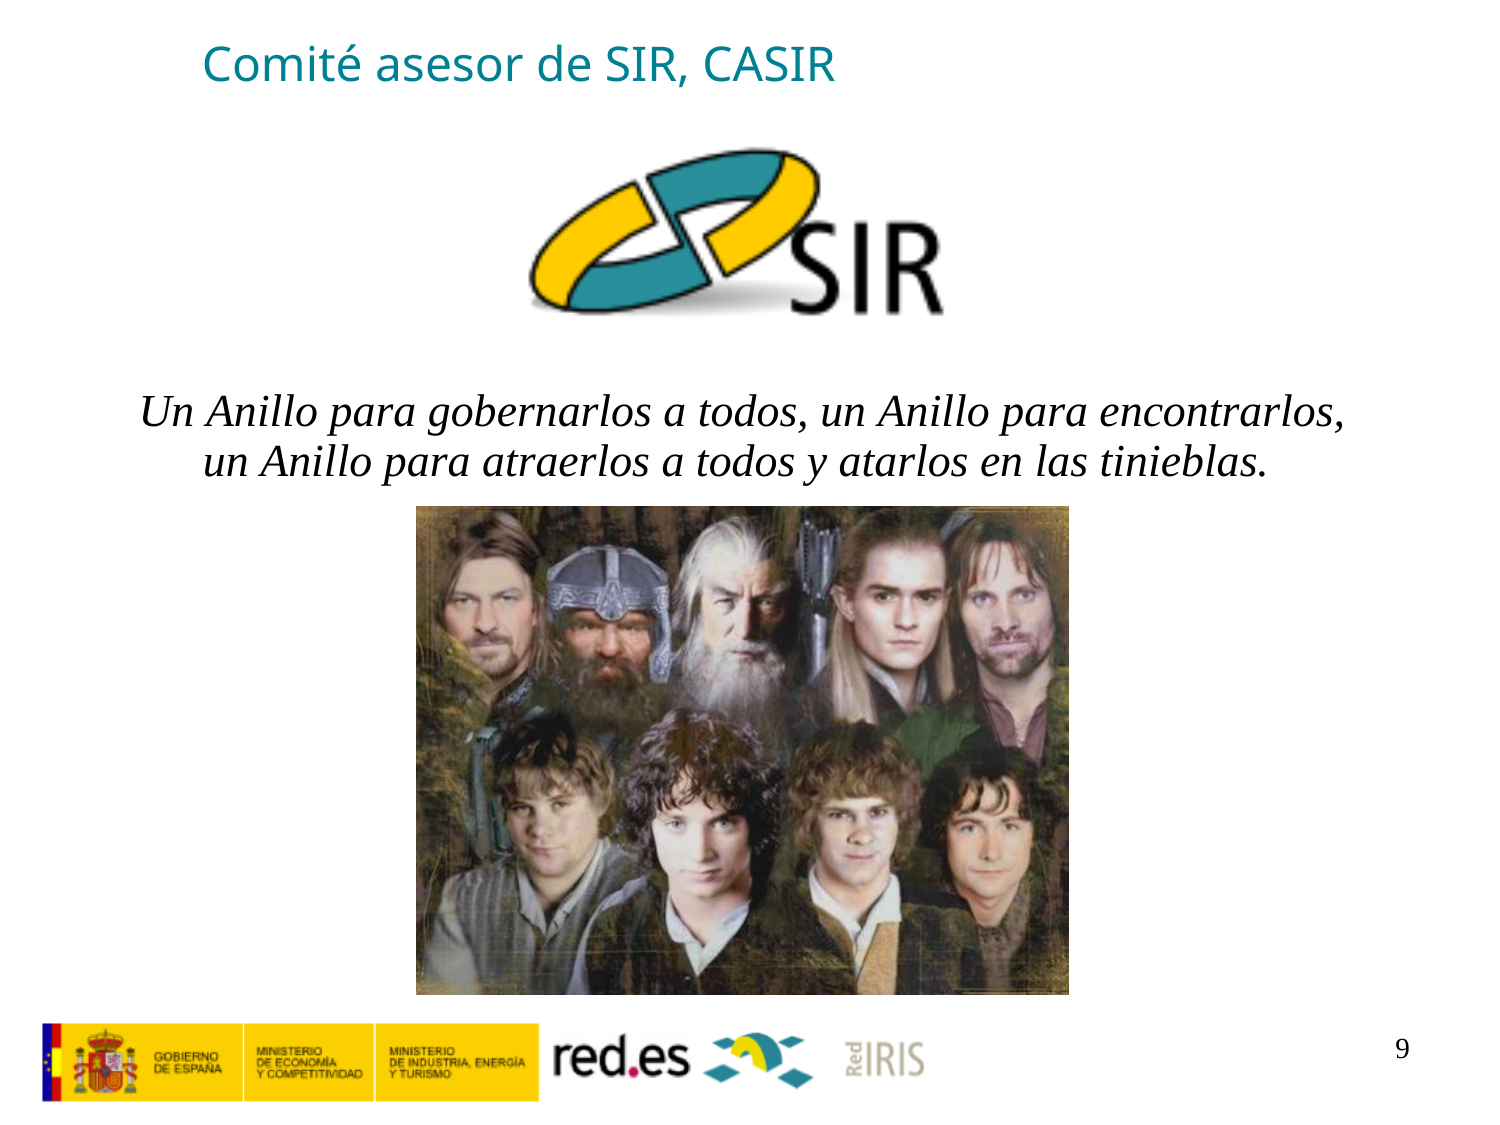

Comité asesor de SIR, CASIR
Un Anillo para gobernarlos a todos, un Anillo para encontrarlos,
un Anillo para atraerlos a todos y atarlos en las tinieblas.
9